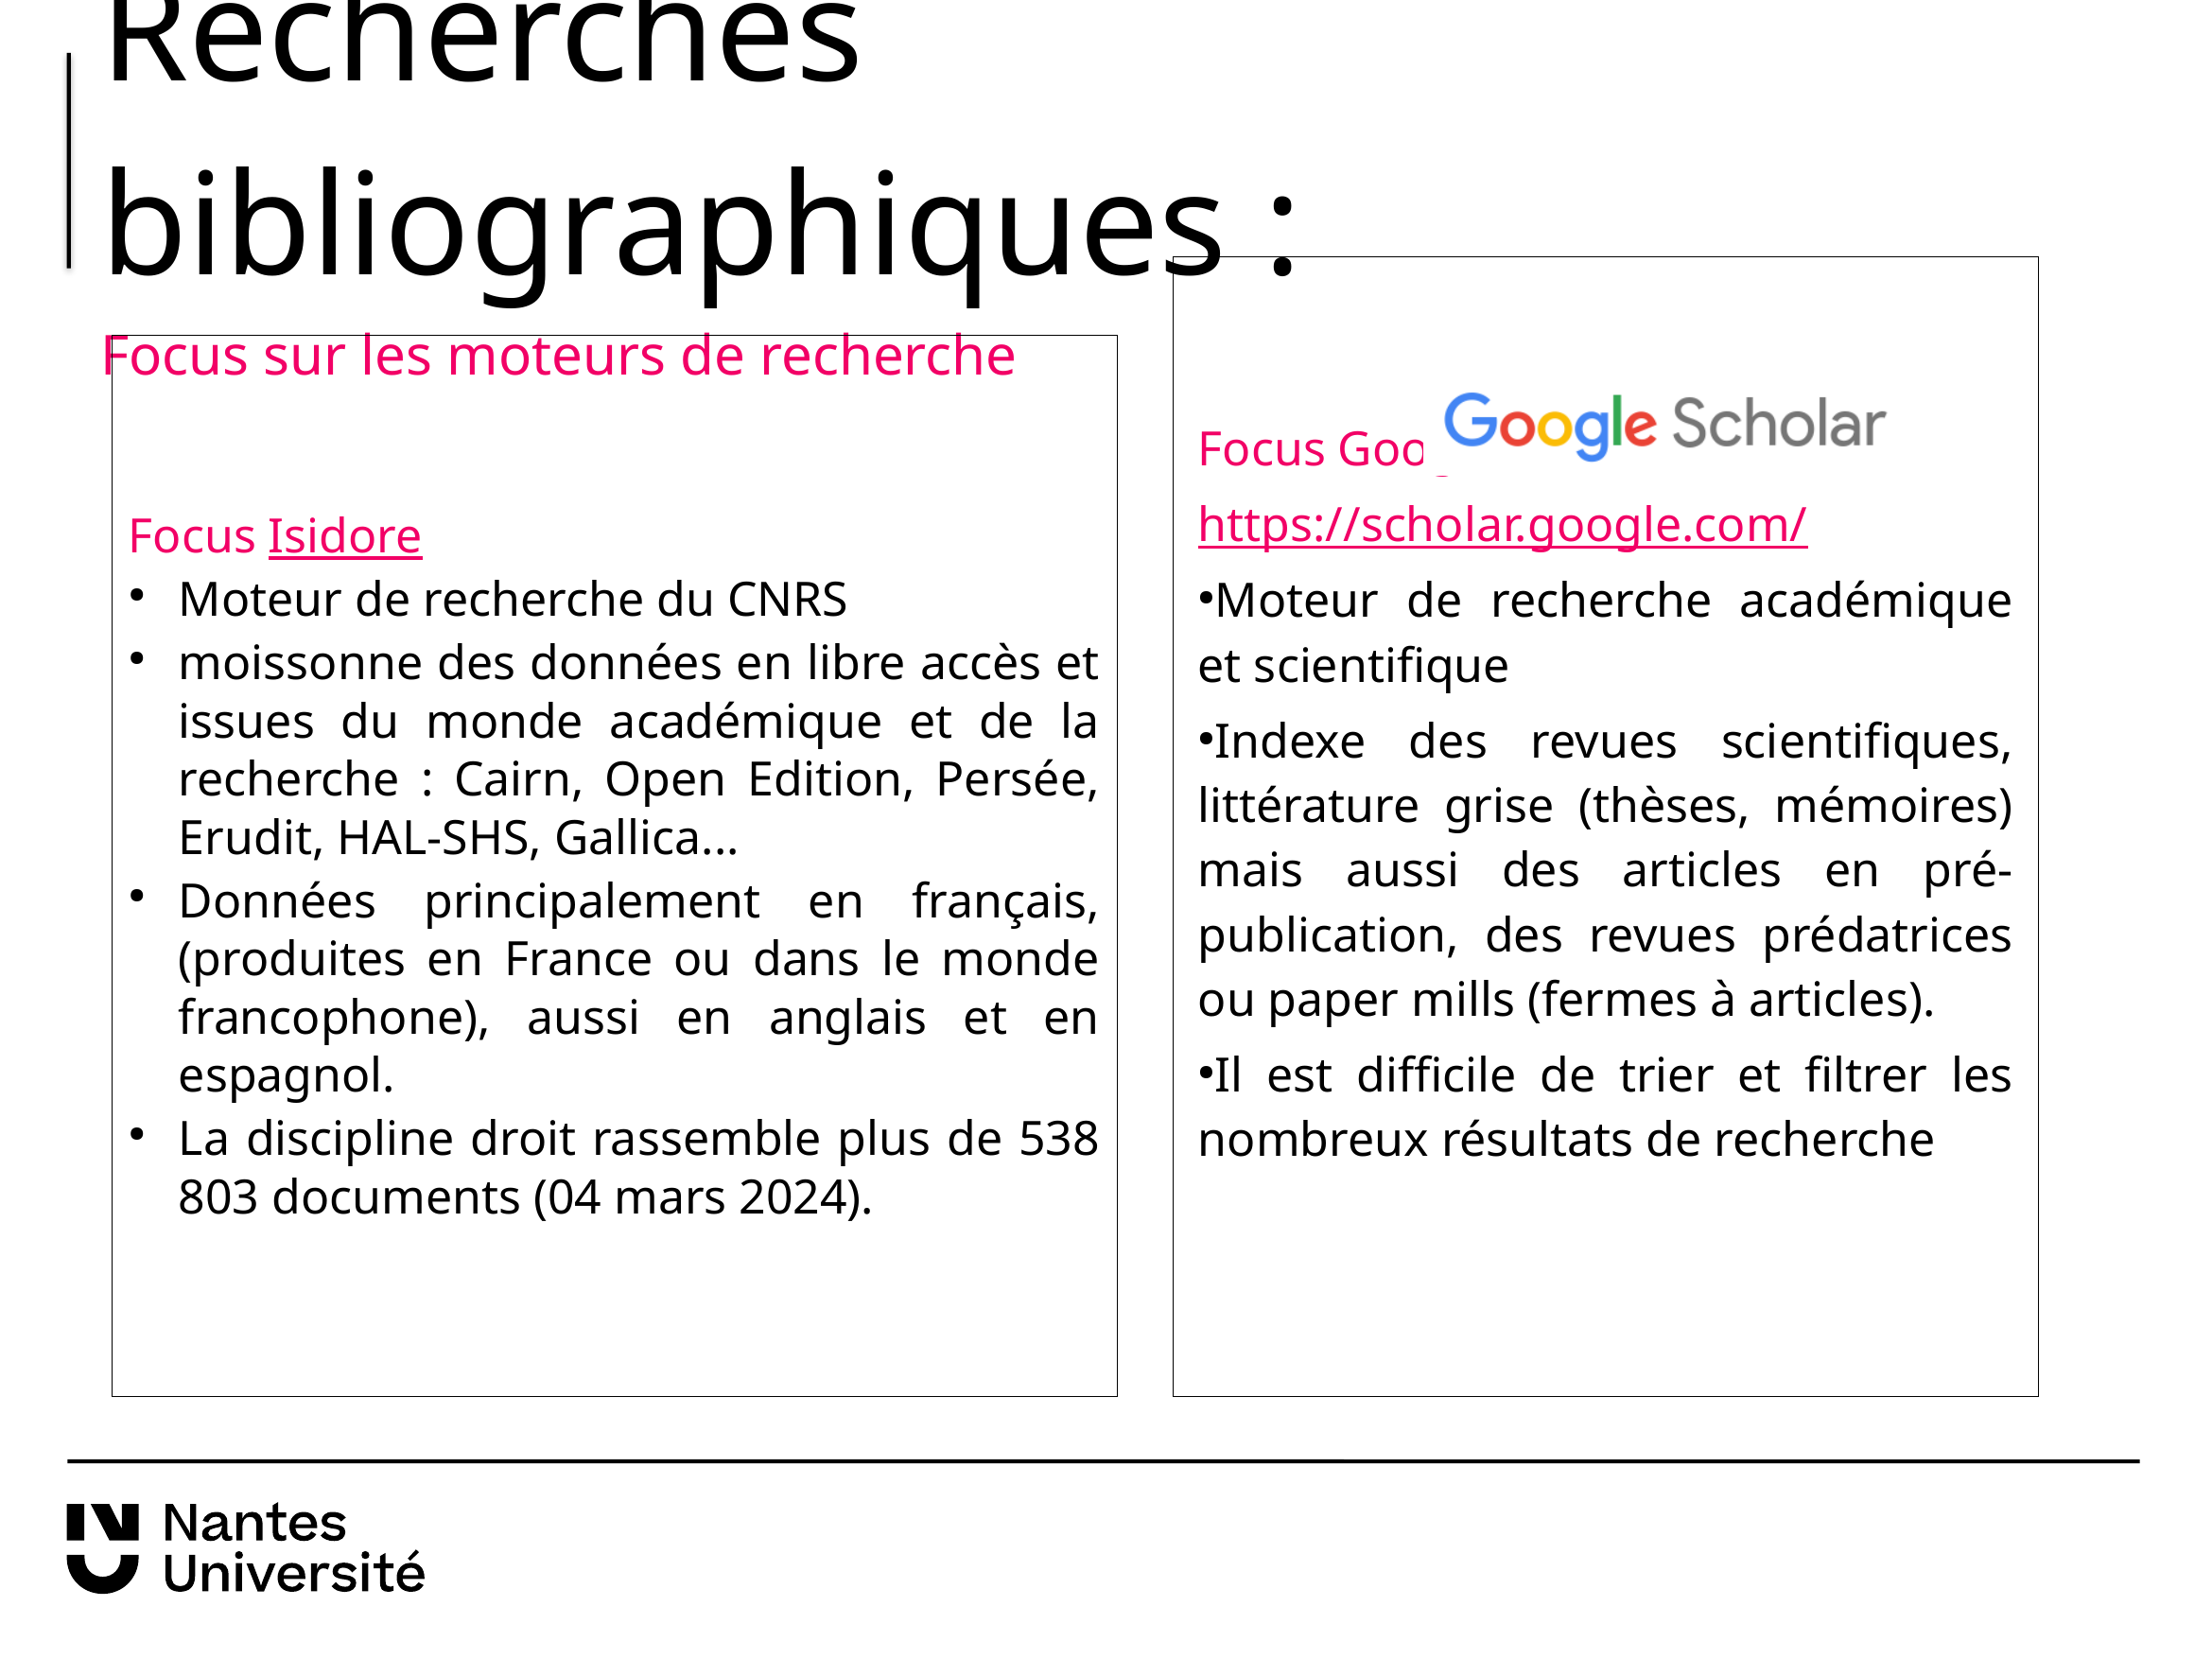

# Recherches bibliographiques : Focus sur les moteurs de recherche
Focus Google Scholar :
https://scholar.google.com/
Moteur de recherche académique et scientifique
Indexe des revues scientifiques, littérature grise (thèses, mémoires) mais aussi des articles en pré-publication, des revues prédatrices ou paper mills (fermes à articles).
Il est difficile de trier et filtrer les nombreux résultats de recherche
Focus Isidore
Moteur de recherche du CNRS
moissonne des données en libre accès et issues du monde académique et de la recherche : Cairn, Open Edition, Persée, Erudit, HAL-SHS, Gallica...
Données principalement en français, (produites en France ou dans le monde francophone), aussi en anglais et en espagnol.
La discipline droit rassemble plus de 538 803 documents (04 mars 2024).